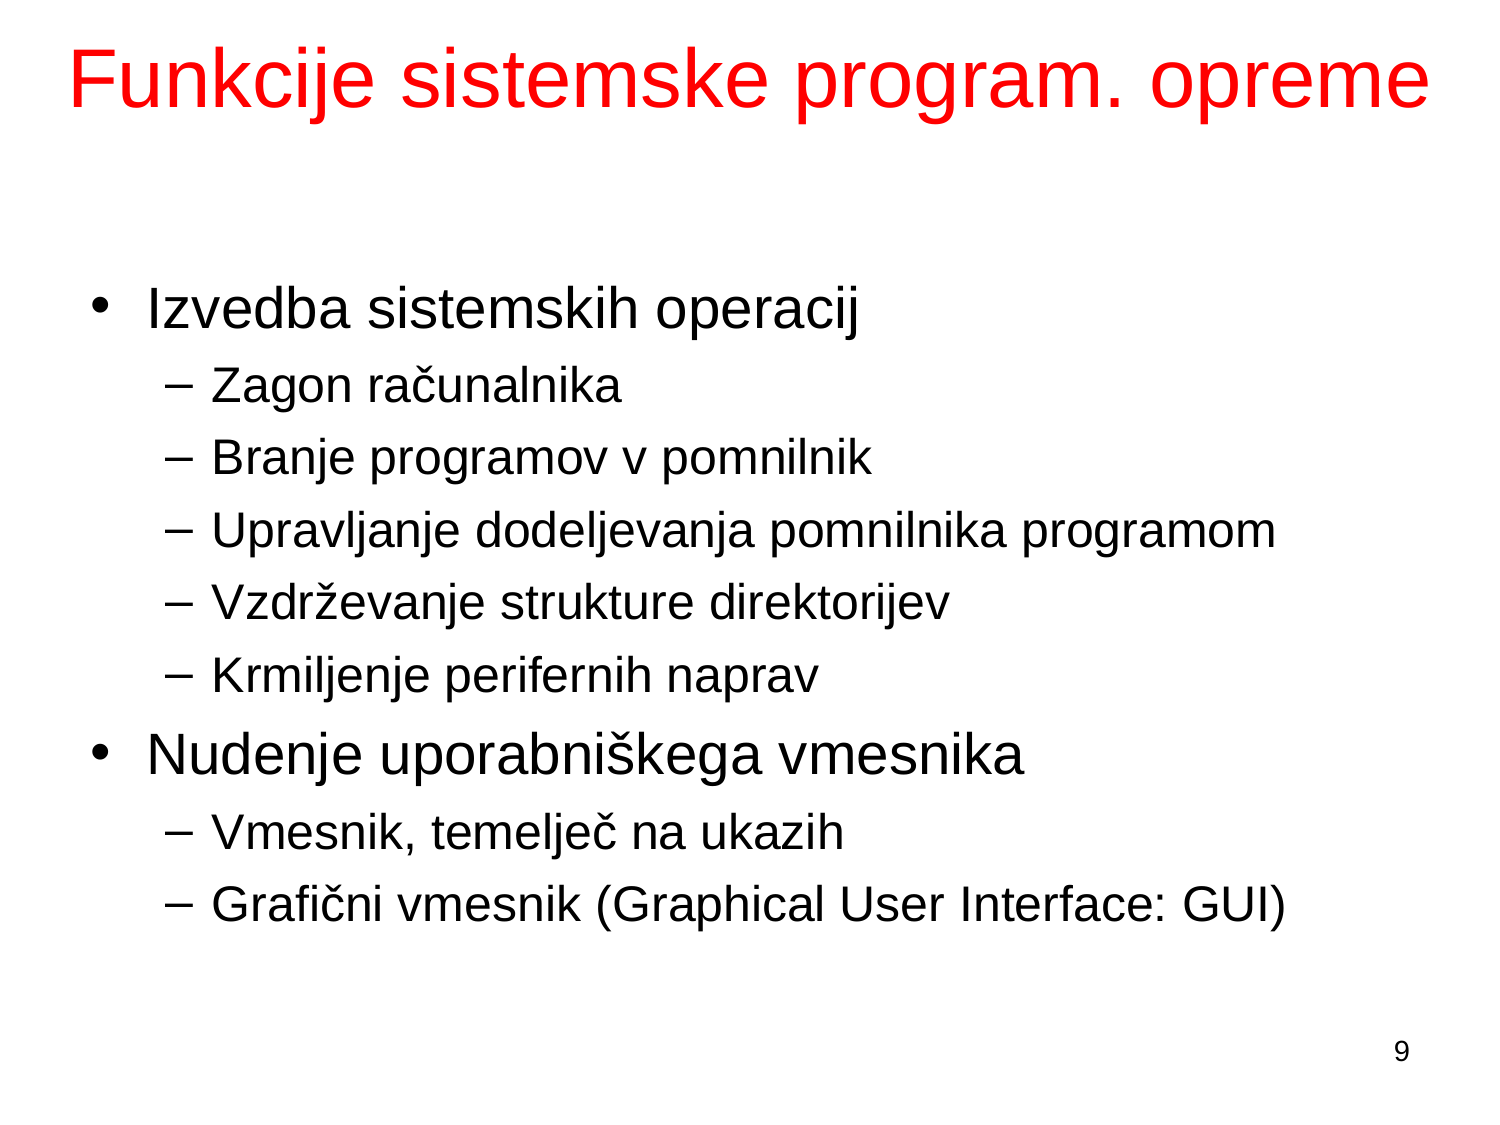

# Funkcije sistemske program. opreme
Izvedba sistemskih operacij
Zagon računalnika
Branje programov v pomnilnik
Upravljanje dodeljevanja pomnilnika programom
Vzdrževanje strukture direktorijev
Krmiljenje perifernih naprav
Nudenje uporabniškega vmesnika
Vmesnik, temelječ na ukazih
Grafični vmesnik (Graphical User Interface: GUI)